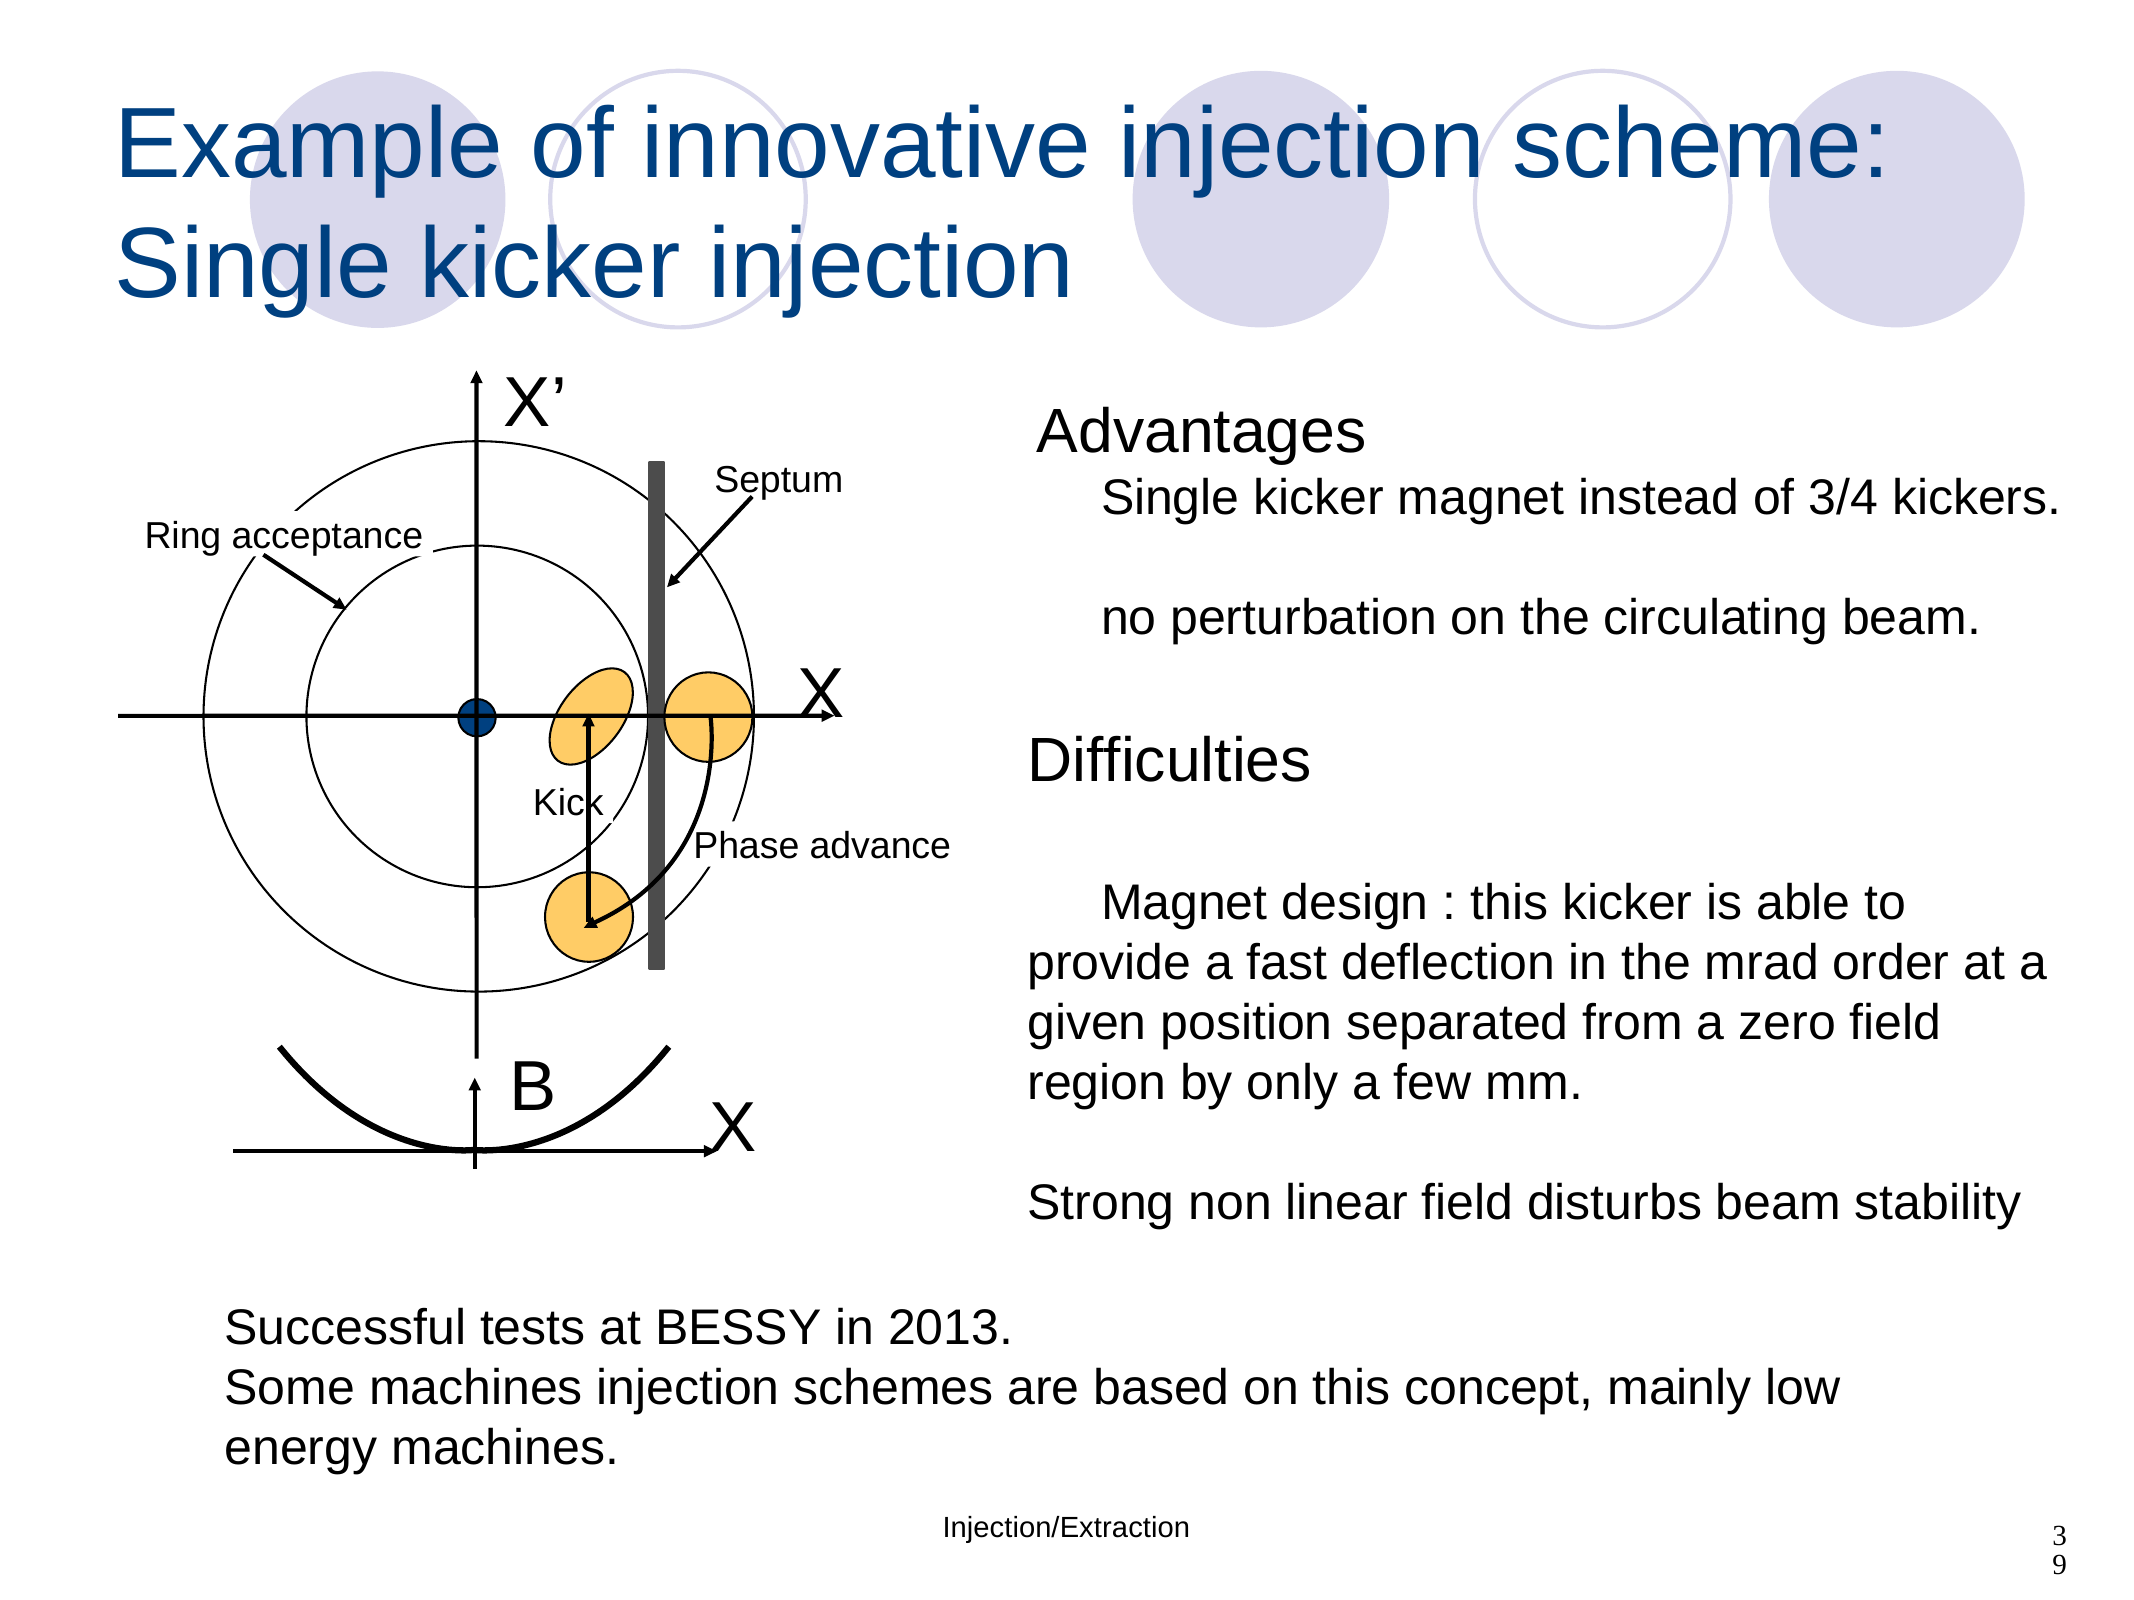

# Example of innovative injection scheme: Single kicker injection
X’
Septum
Ring acceptance
X
Kick
Phase advance
B
X
Advantages
	Single kicker magnet instead of 3/4 kickers.
	no perturbation on the circulating beam.
Difficulties
	Magnet design : this kicker is able to provide a fast deflection in the mrad order at a given position separated from a zero field region by only a few mm.
Strong non linear field disturbs beam stability
Successful tests at BESSY in 2013.
Some machines injection schemes are based on this concept, mainly low energy machines.
39